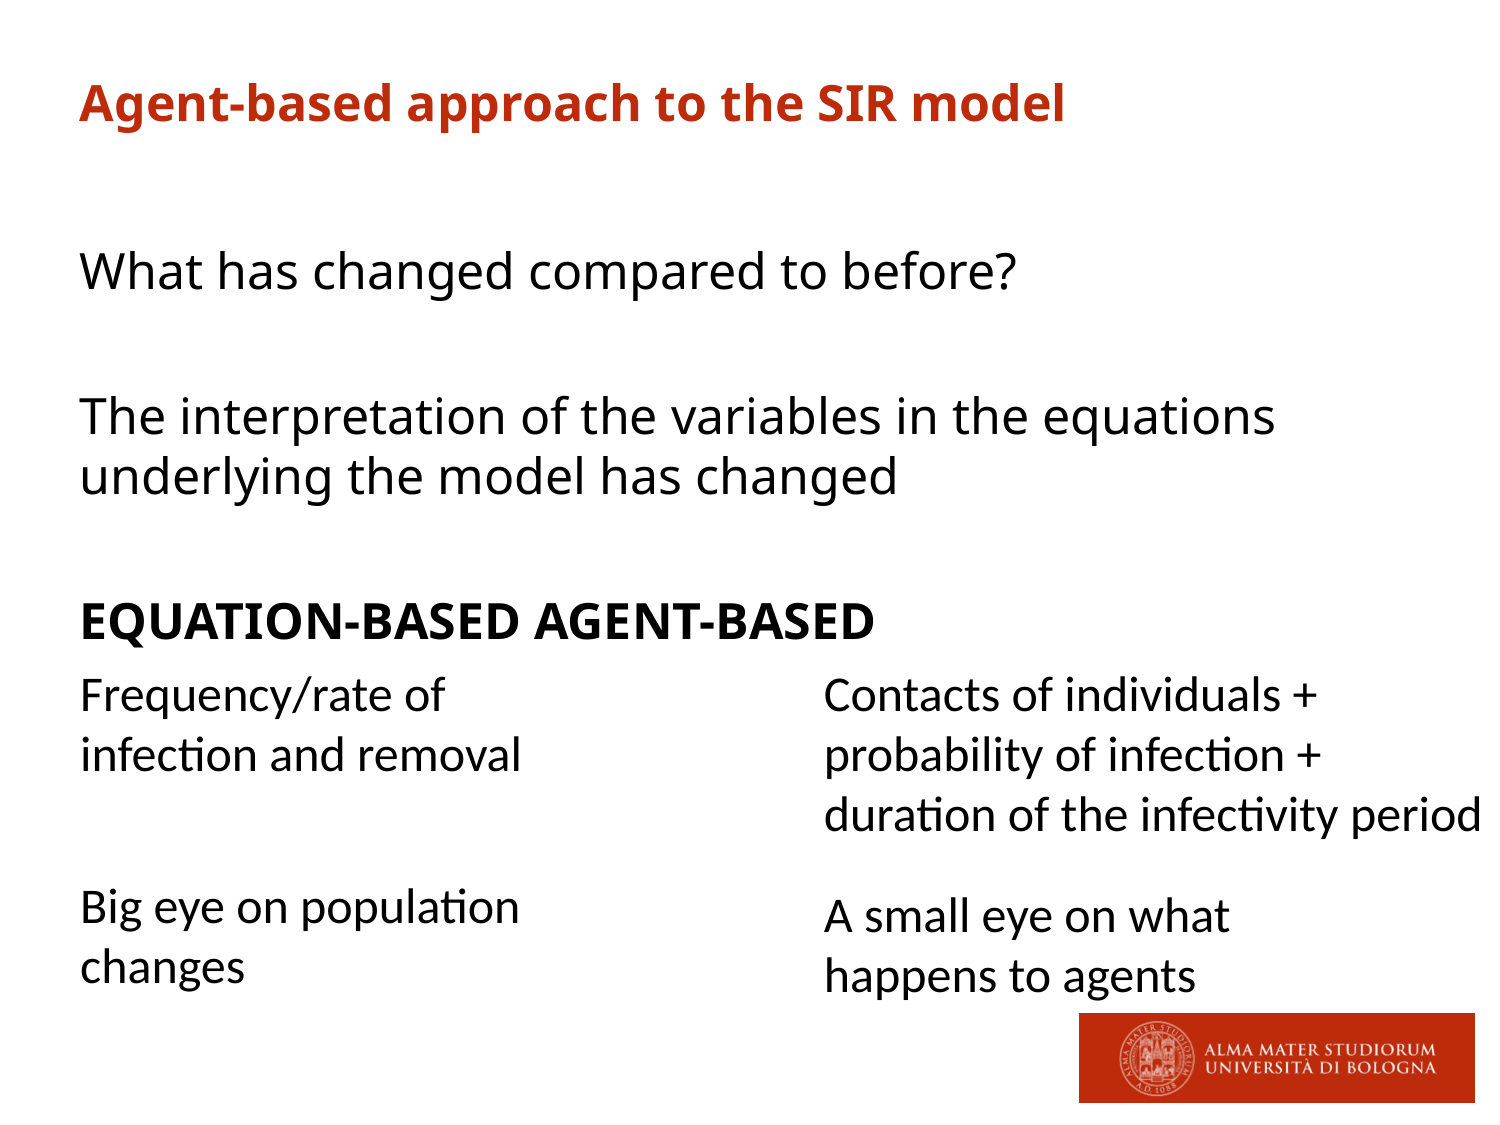

# Agent-based approach to the SIR model
What has changed compared to before?
The interpretation of the variables in the equations underlying the model has changed
EQUATION-BASED AGENT-BASED
Frequency/rate of infection and removal
Contacts of individuals +
probability of infection +
duration of the infectivity period
Big eye on population changes
A small eye on what happens to agents